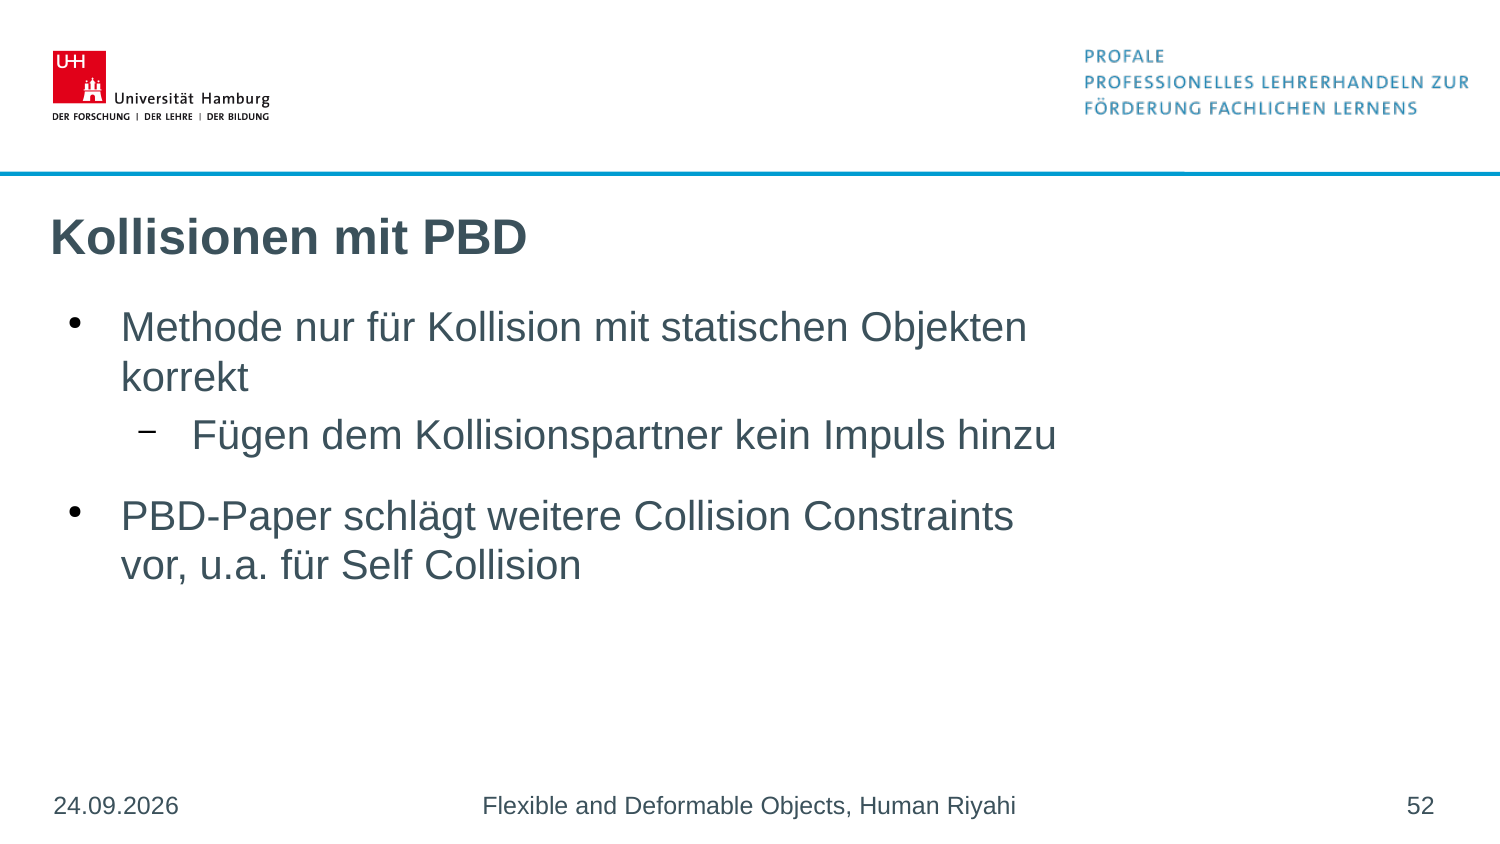

Quelle ist hier 10 minute physics von Matthias Müller (soft body videos)
Bild fehlt
# Kollisionen mit PBD
Methode nur für Kollision mit statischen Objekten korrekt
Fügen dem Kollisionspartner kein Impuls hinzu
PBD-Paper schlägt weitere Collision Constraints vor, u.a. für Self Collision
Flexible and Deformable Objects, Human Riyahi